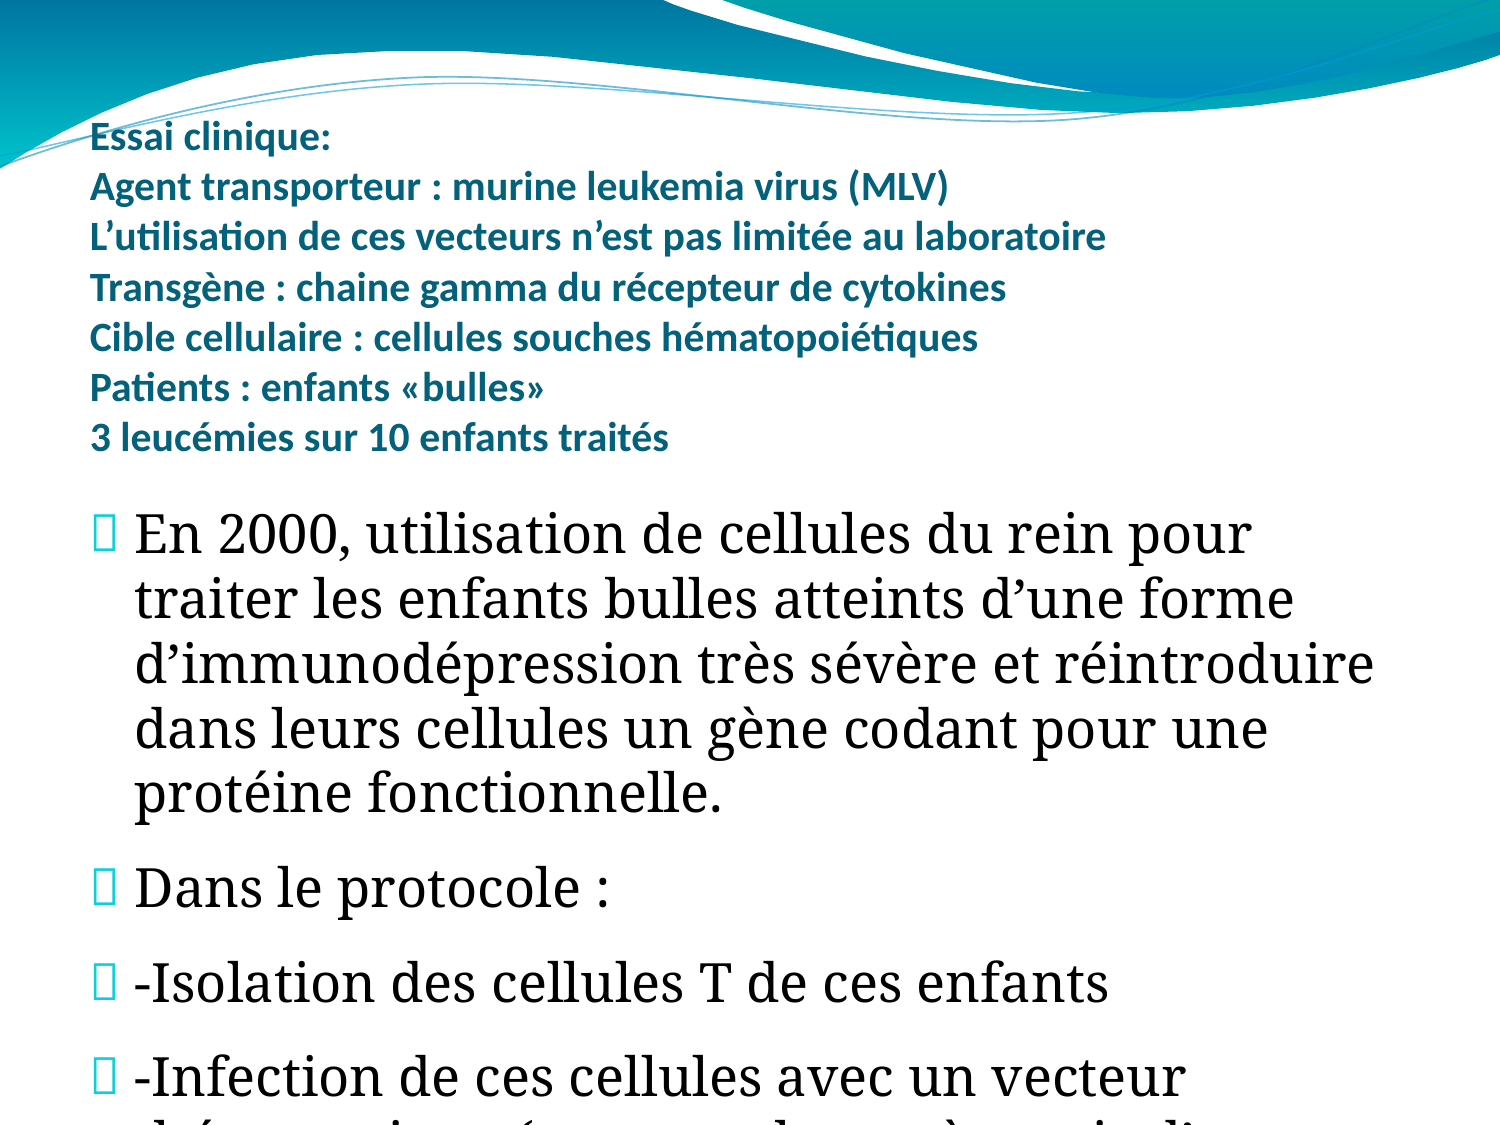

# Essai clinique: Agent transporteur : murine leukemia virus (MLV) L’utilisation de ces vecteurs n’est pas limitée au laboratoire Transgène : chaine gamma du récepteur de cytokines Cible cellulaire : cellules souches hématopoiétiques Patients : enfants «bulles» 3 leucémies sur 10 enfants traités
En 2000, utilisation de cellules du rein pour traiter les enfants bulles atteints d’une forme d’immunodépression très sévère et réintroduire dans leurs cellules un gène codant pour une protéine fonctionnelle.
Dans le protocole :
-Isolation des cellules T de ces enfants
-Infection de ces cellules avec un vecteur thérapeutique (vecteur obtenu à partir d’un rétrovirus de la leucémie des souries dans lequel on a inséré le gène thérapeutique). C’est une infection ex vivo.
-Ces cellules infectées sont ensuite regreffées aux patients.
Résultats : ces patients ont pu réacquérir un système immunitaire fonctionnel, donc cet essais thérapeutique a été d’abord un succès.
Cependant après la thérapie 3 sur 10 de ces enfants ont développé une forme de leucémie car le gène thérapeutique s’est intégré à proximité d’un proto-oncogène. Ainsi activation de la transcription de ce proto-oncogène par métagenèse insertionnelle (ou mutagenèse insertionnelle. A vérifier…) .
En effet l’expression des gènes cellulaires est très régulée grâce aux promoteurs. Cependant lors de l’insertion du provirus l’expression est déréglée car les régions LTR recrutent des facteurs de transcription et qui peuvent activer les gènes adjacents. Donc ici activation du proto-oncogène entrainant une prolifération cellulaire incontrôlée qui peut porter à la mise en place de cancers.